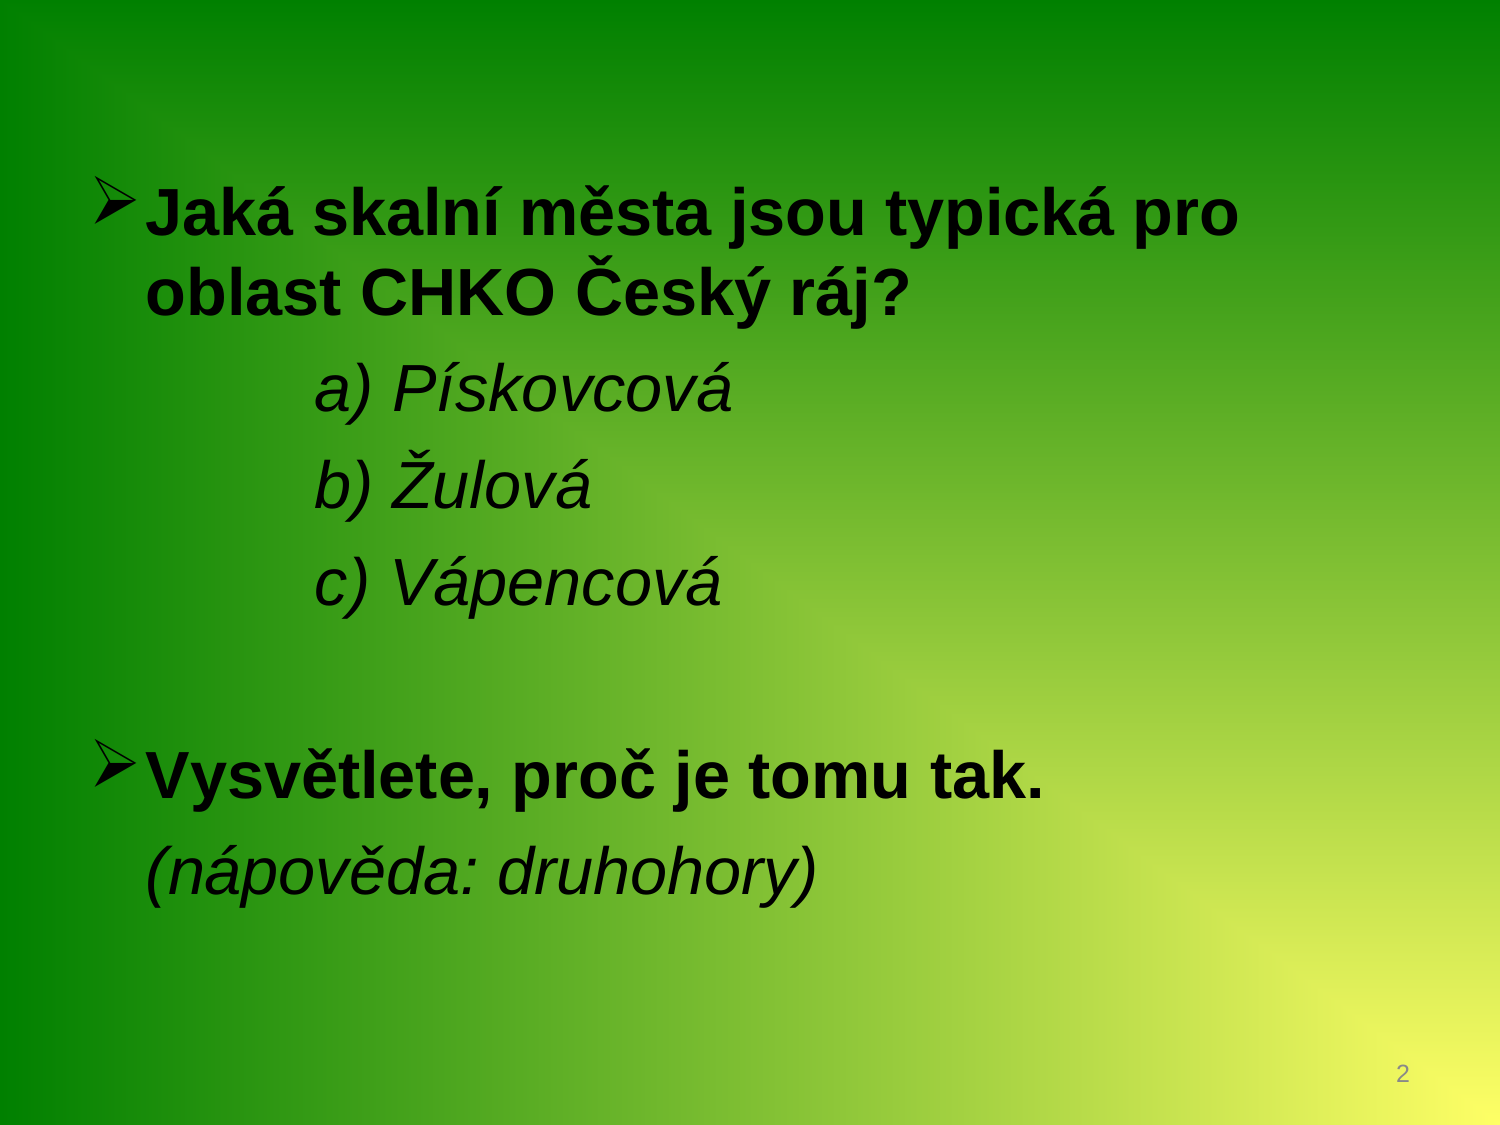

Jaká skalní města jsou typická pro oblast CHKO Český ráj?
 Pískovcová
 Žulová
 Vápencová
Vysvětlete, proč je tomu tak.
	(nápověda: druhohory)